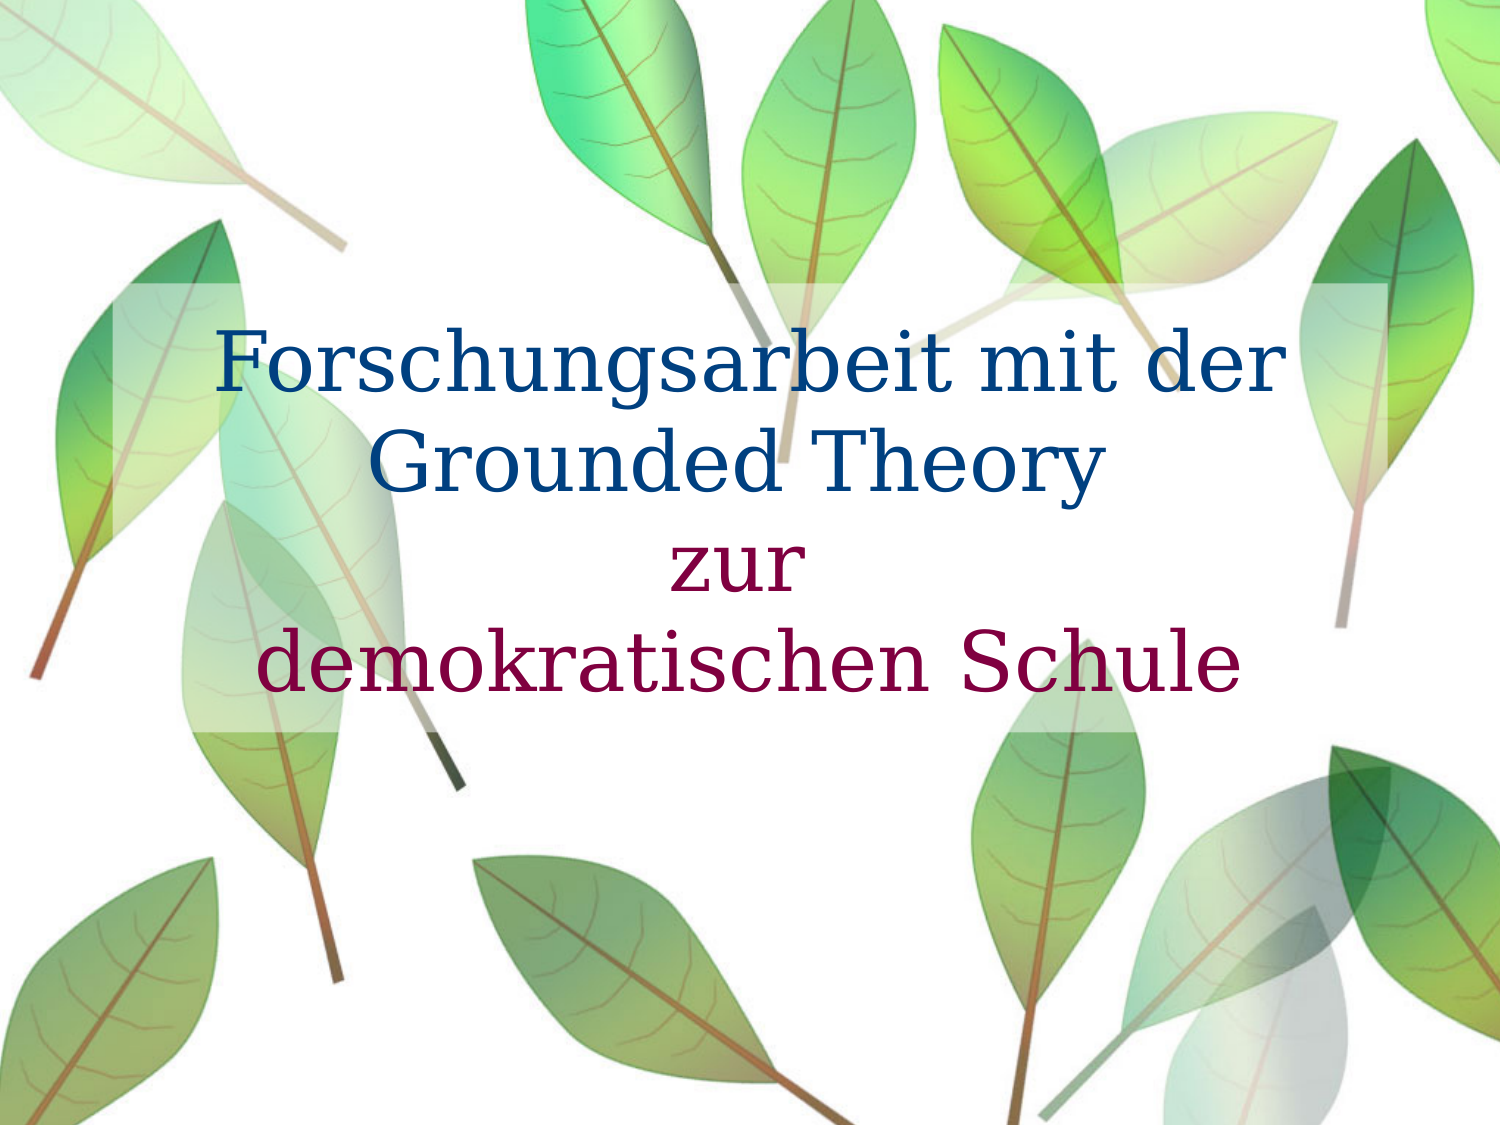

# Forschungsarbeit mit der Grounded Theory zur demokratischen Schule